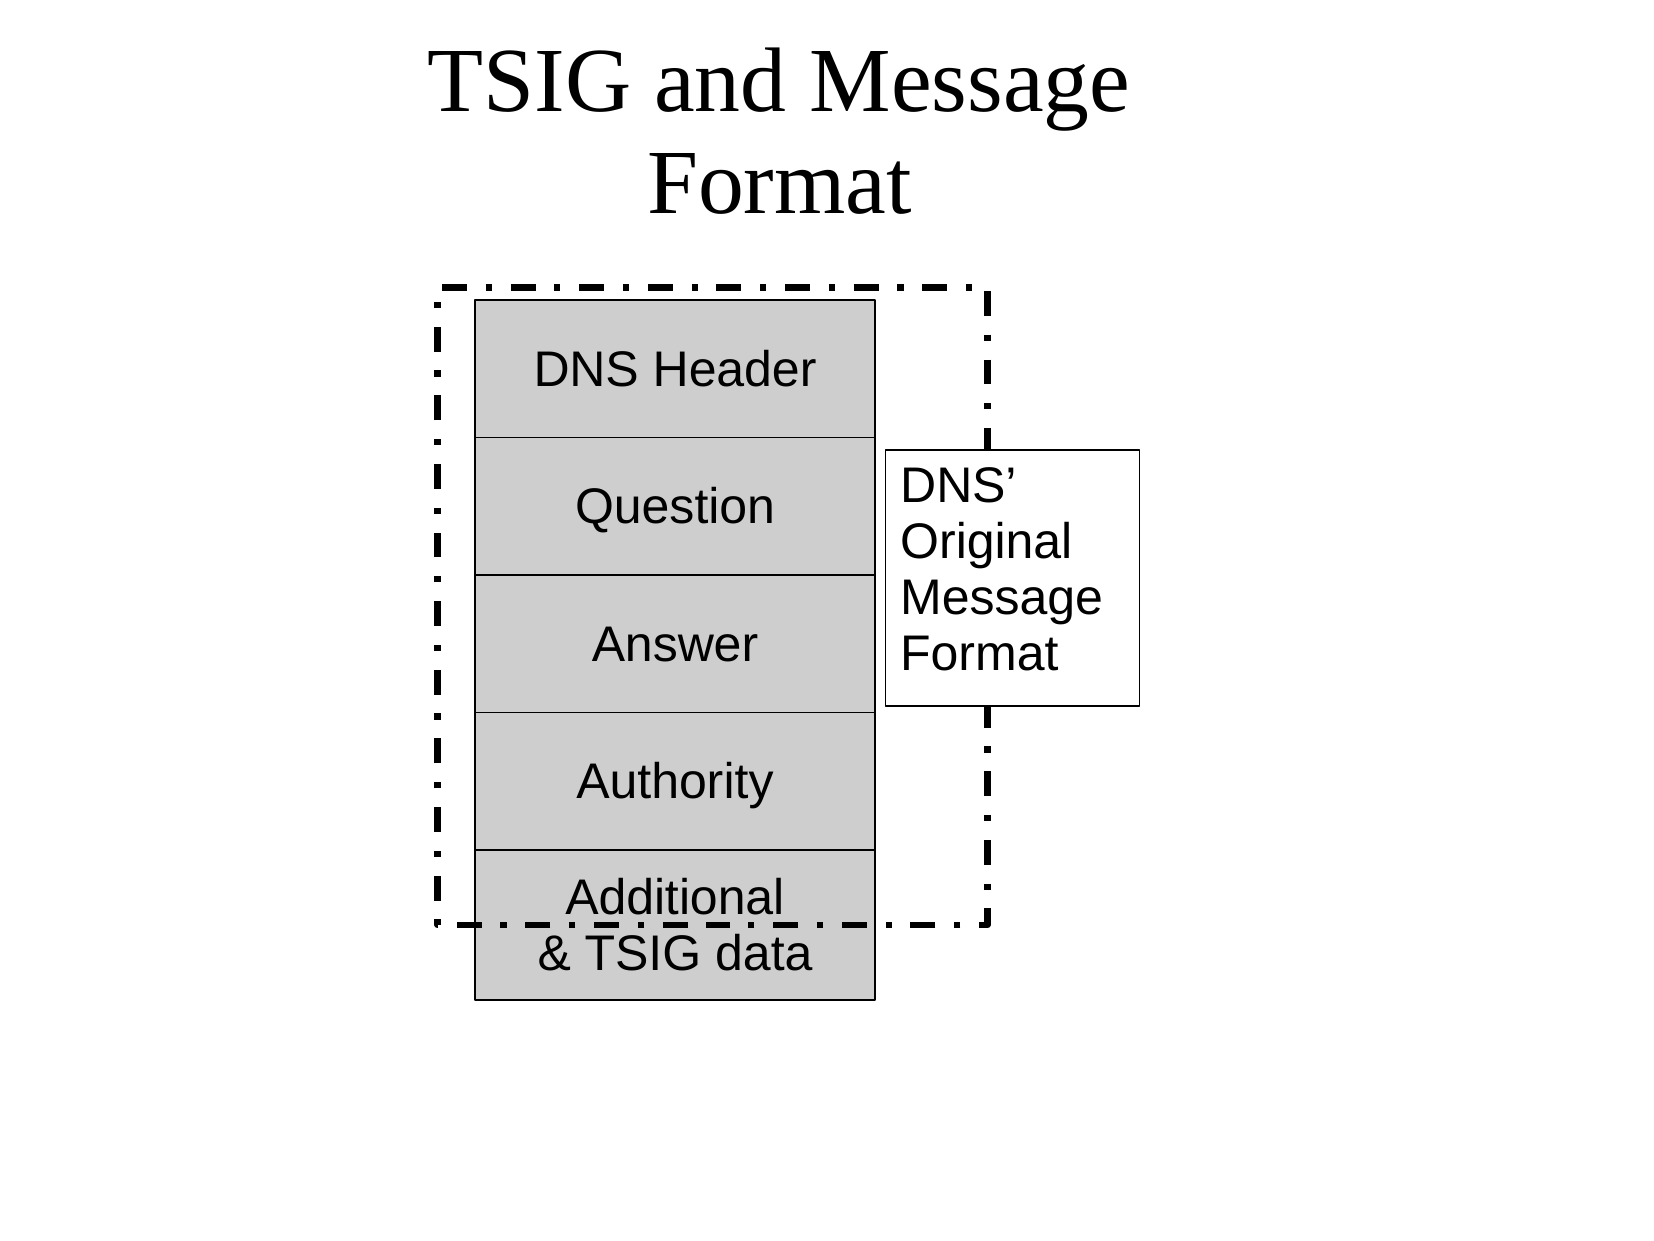

# TSIG and Message Format
DNS Header
Question
DNS’
Original Message Format
Answer
Authority
Additional
& TSIG data